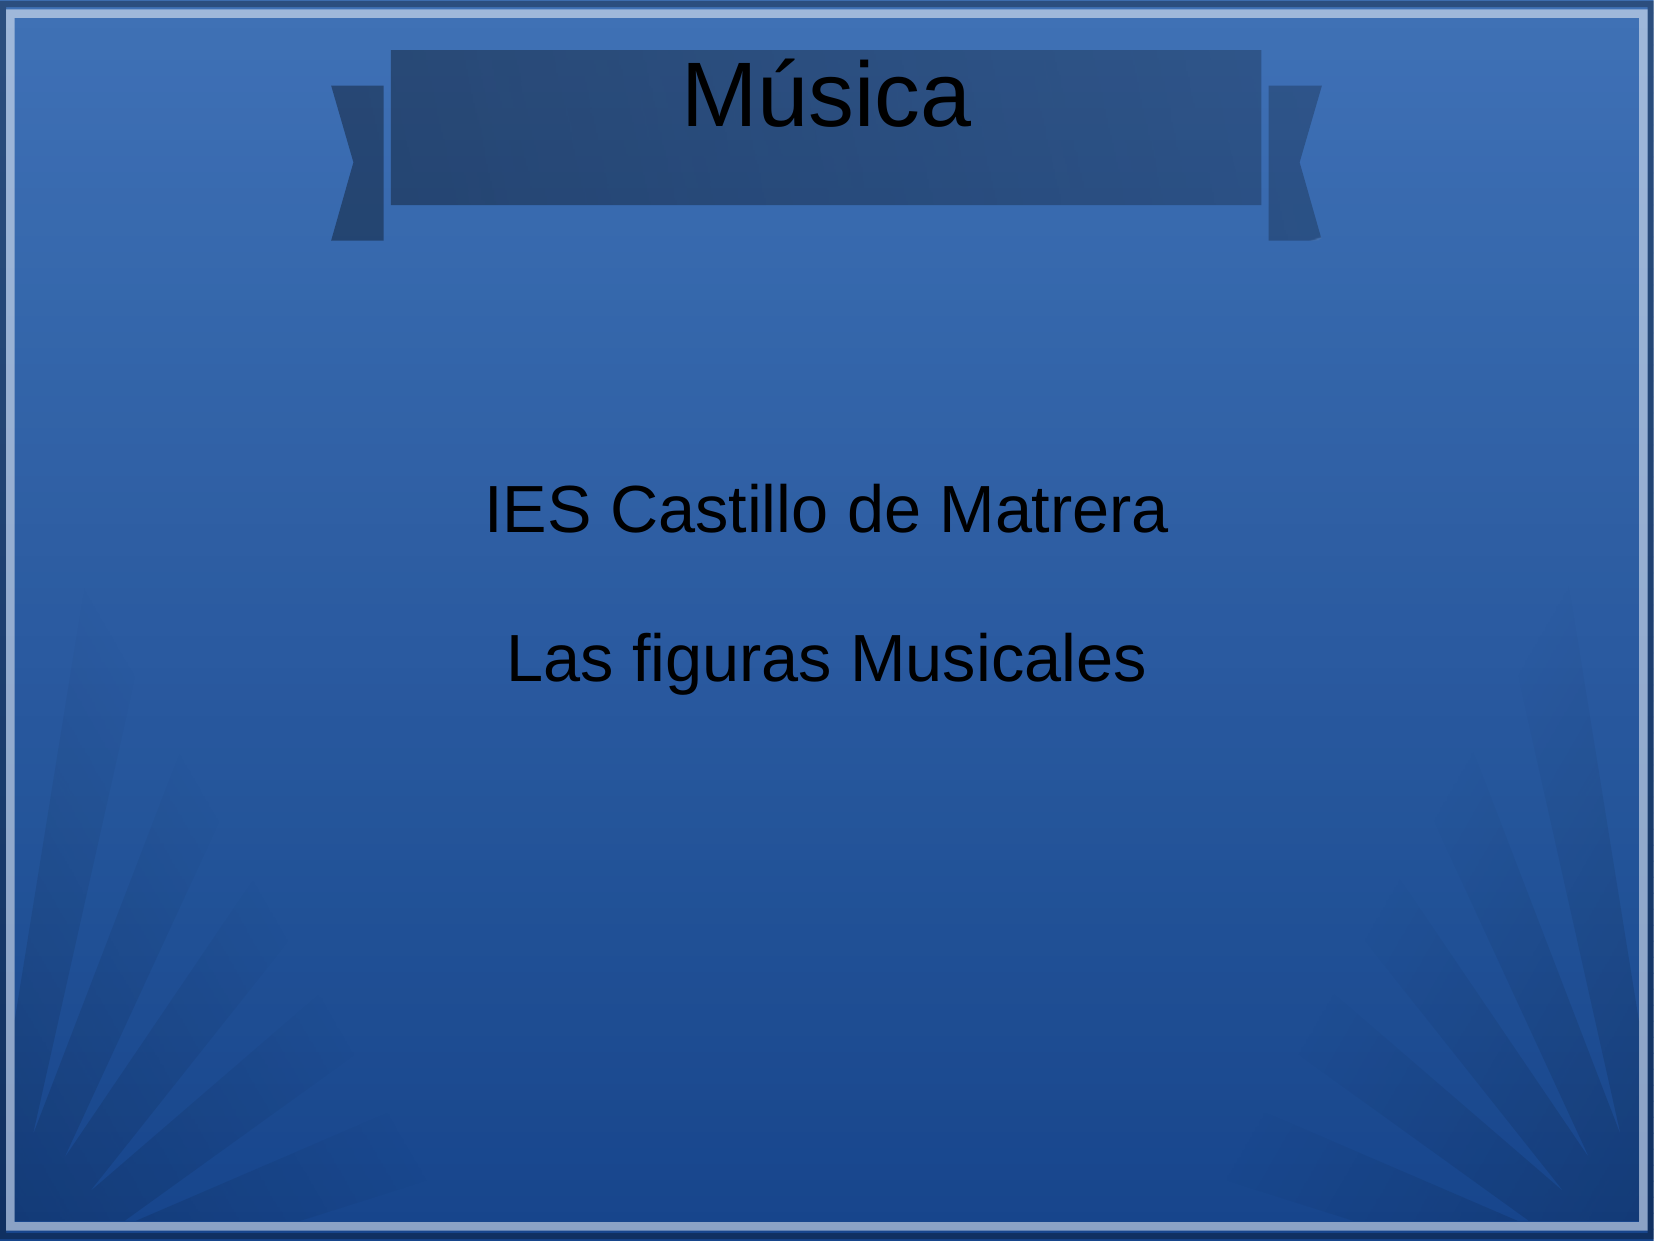

# Música
IES Castillo de Matrera
Las figuras Musicales